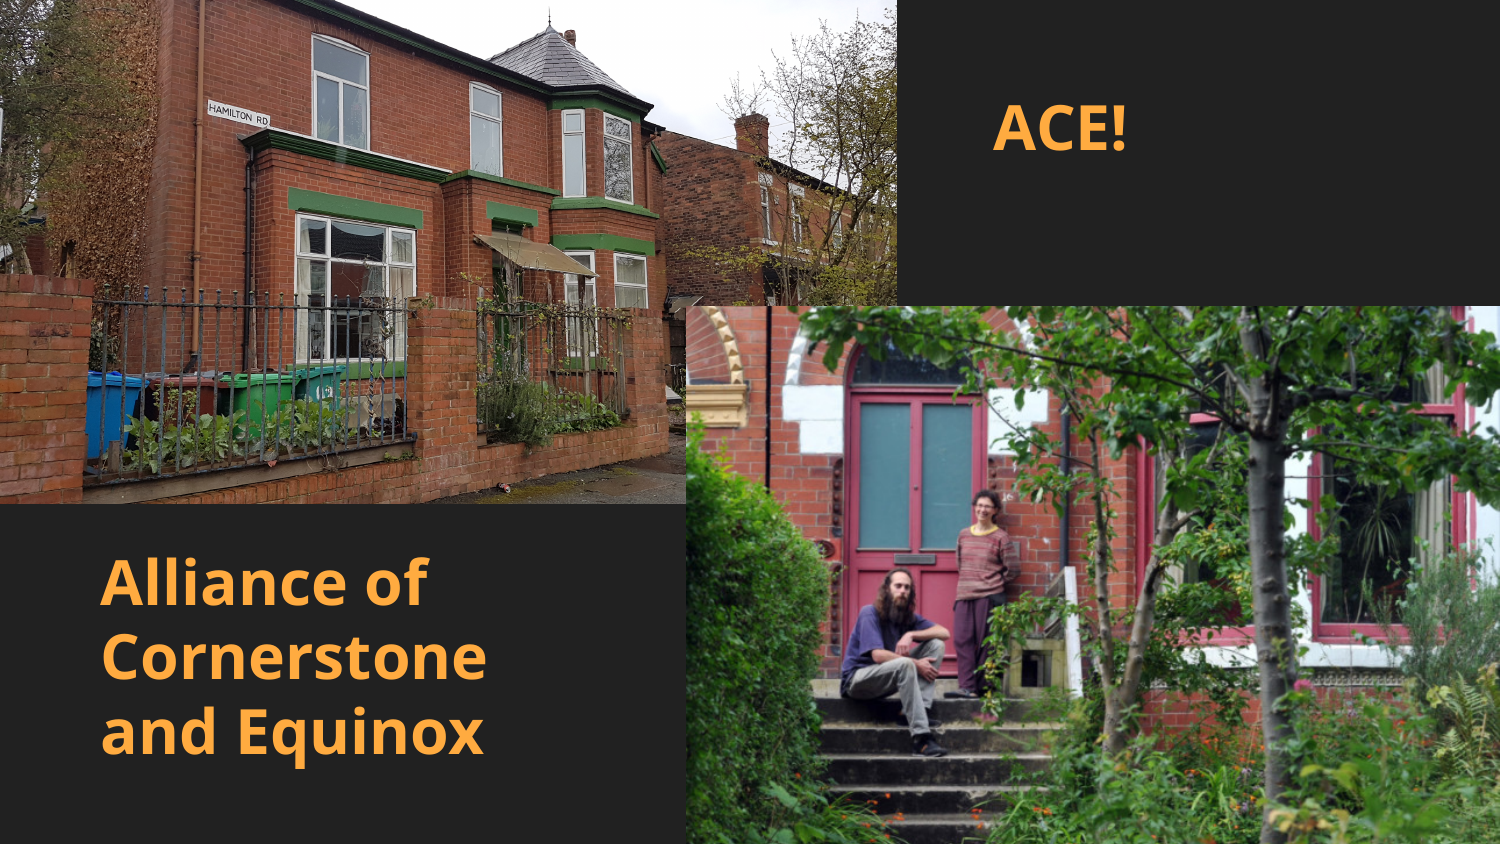

# ACE!
Alliance of Cornerstone and Equinox